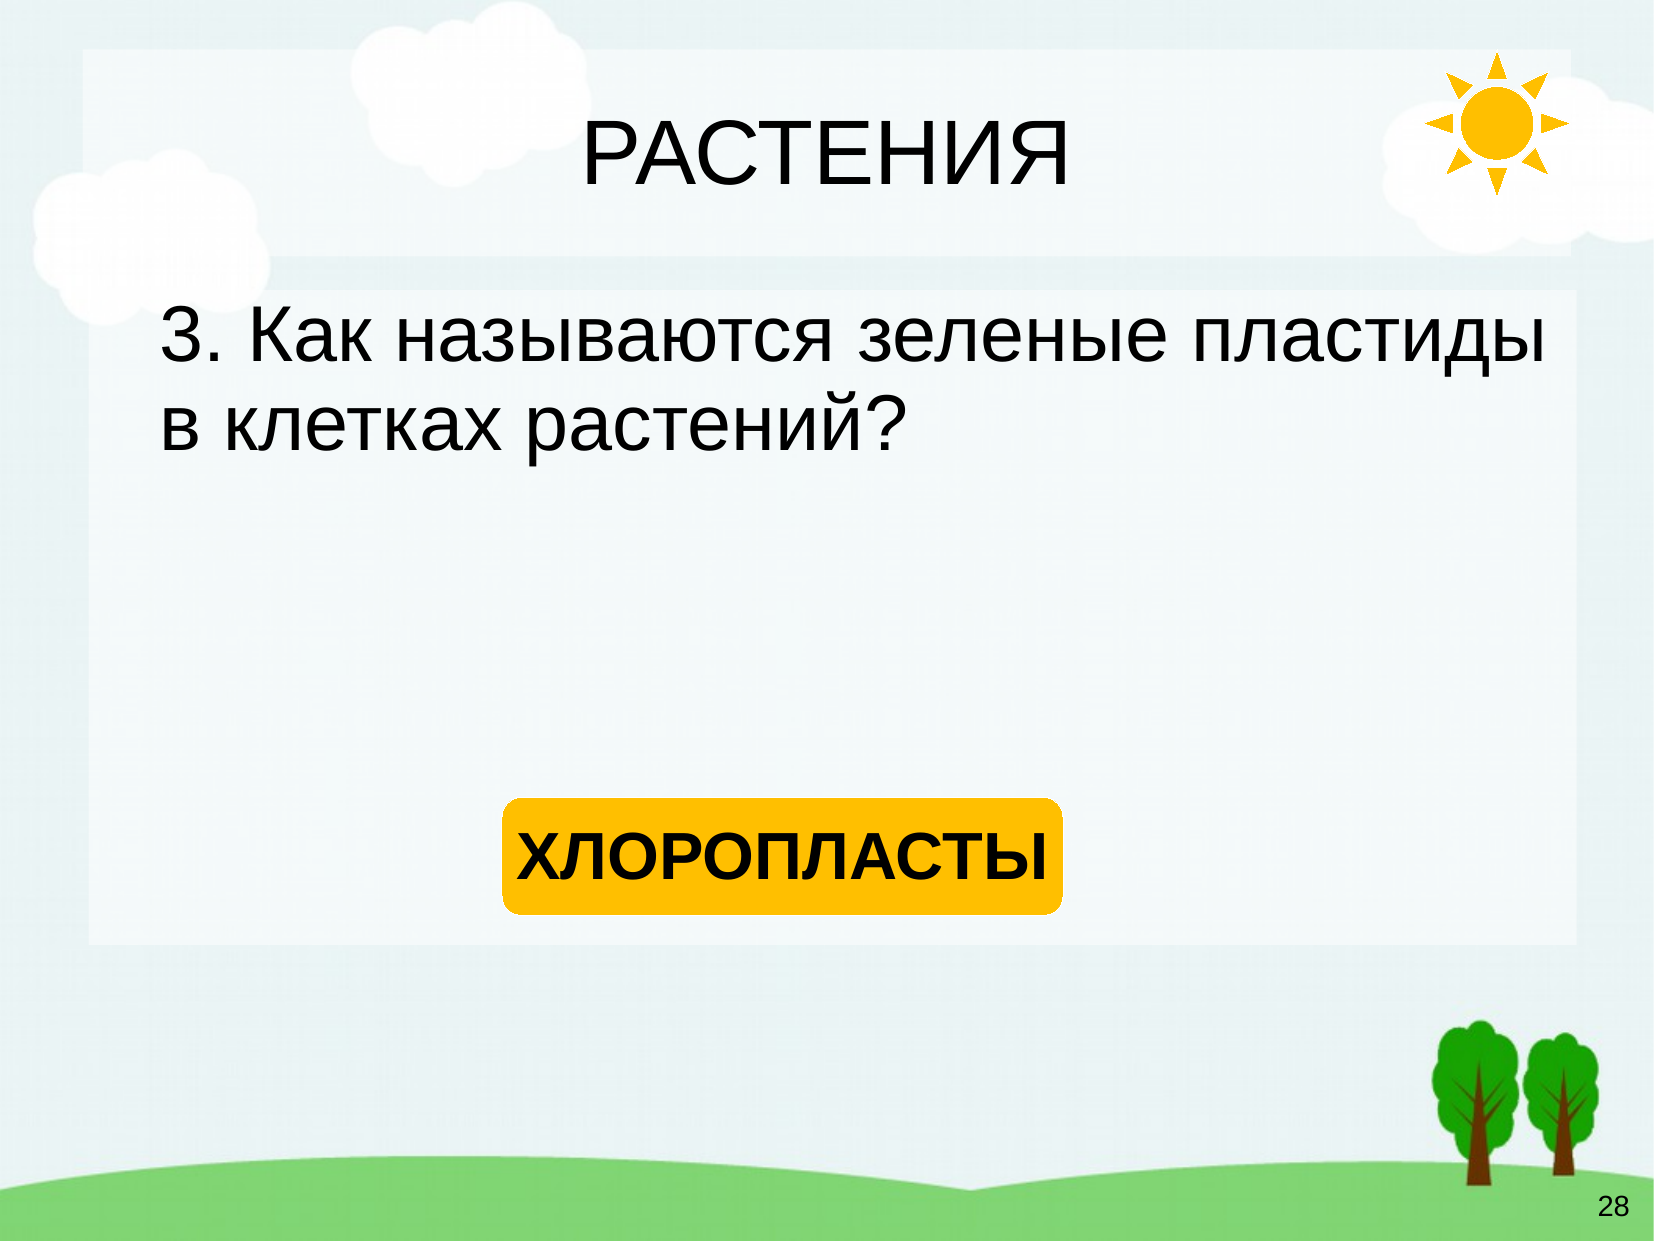

# РАСТЕНИЯ
3. Как называются зеленые пластиды в клетках растений?
ХЛОРОПЛАСТЫ
28